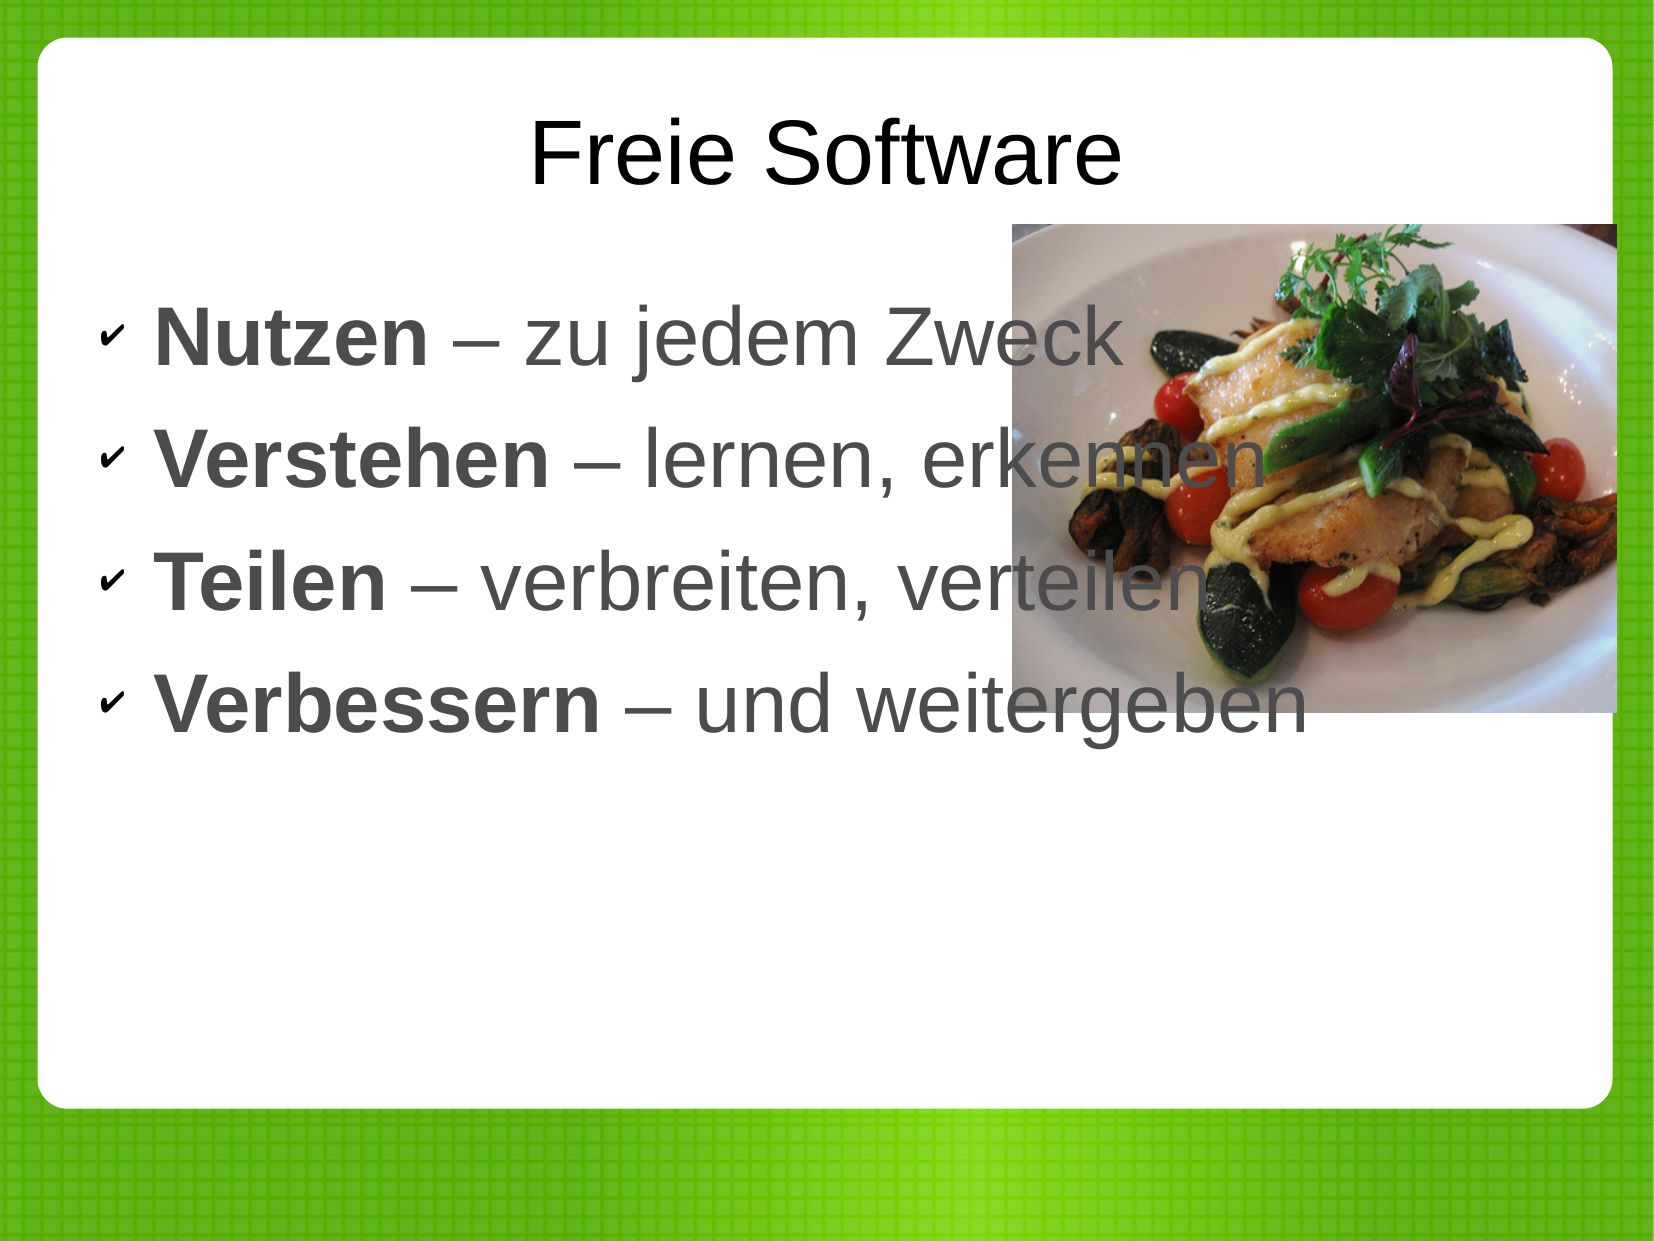

# Freie Software
Nutzen – zu jedem Zweck
Verstehen – lernen, erkennen
Teilen – verbreiten, verteilen
Verbessern – und weitergeben